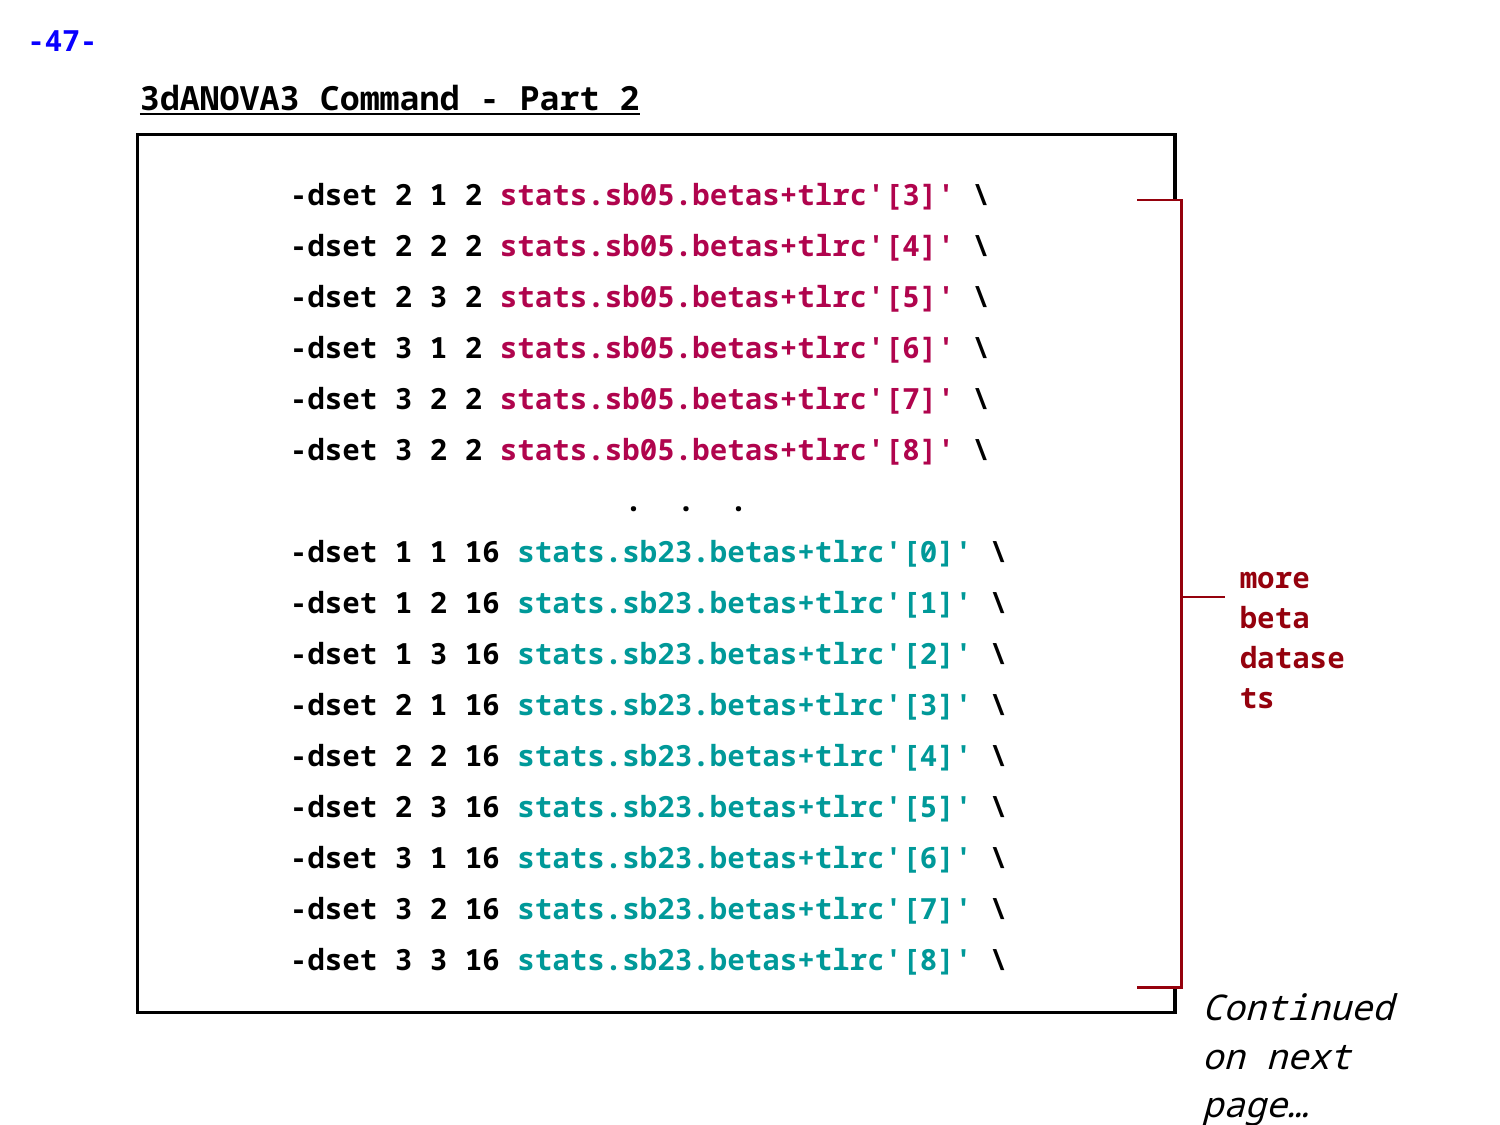

# 3dANOVA3 Command - Part 2
		-dset 2 1 2 stats.sb05.betas+tlrc'[3]' \
		-dset 2 2 2 stats.sb05.betas+tlrc'[4]' \
		-dset 2 3 2 stats.sb05.betas+tlrc'[5]' \
		-dset 3 1 2 stats.sb05.betas+tlrc'[6]' \
		-dset 3 2 2 stats.sb05.betas+tlrc'[7]' \
		-dset 3 2 2 stats.sb05.betas+tlrc'[8]' \
			 	 . . .
		-dset 1 1 16 stats.sb23.betas+tlrc'[0]' \
		-dset 1 2 16 stats.sb23.betas+tlrc'[1]' \
		-dset 1 3 16 stats.sb23.betas+tlrc'[2]' \
		-dset 2 1 16 stats.sb23.betas+tlrc'[3]' \
		-dset 2 2 16 stats.sb23.betas+tlrc'[4]' \
		-dset 2 3 16 stats.sb23.betas+tlrc'[5]' \
		-dset 3 1 16 stats.sb23.betas+tlrc'[6]' \
		-dset 3 2 16 stats.sb23.betas+tlrc'[7]' \
		-dset 3 3 16 stats.sb23.betas+tlrc'[8]' \
more beta datasets
Continued on next page…